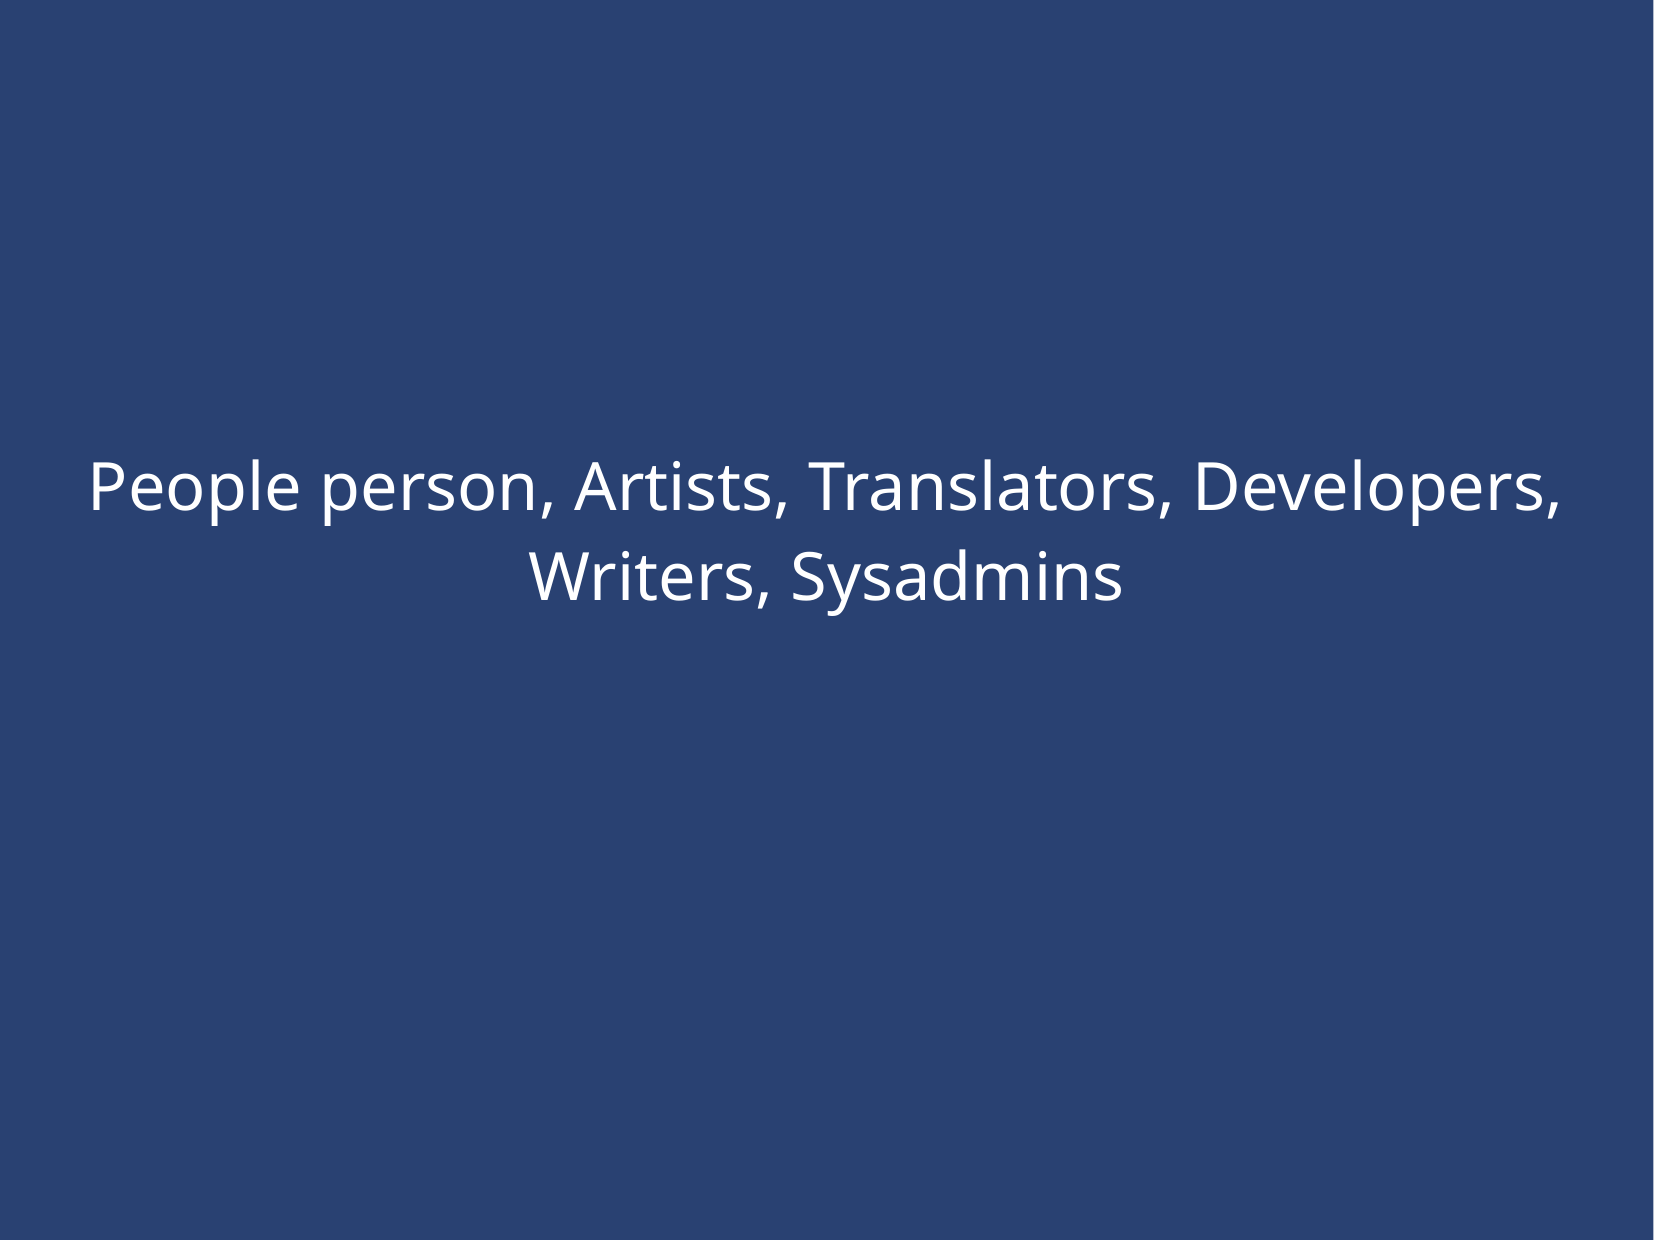

# People person, Artists, Translators, Developers, Writers, Sysadmins